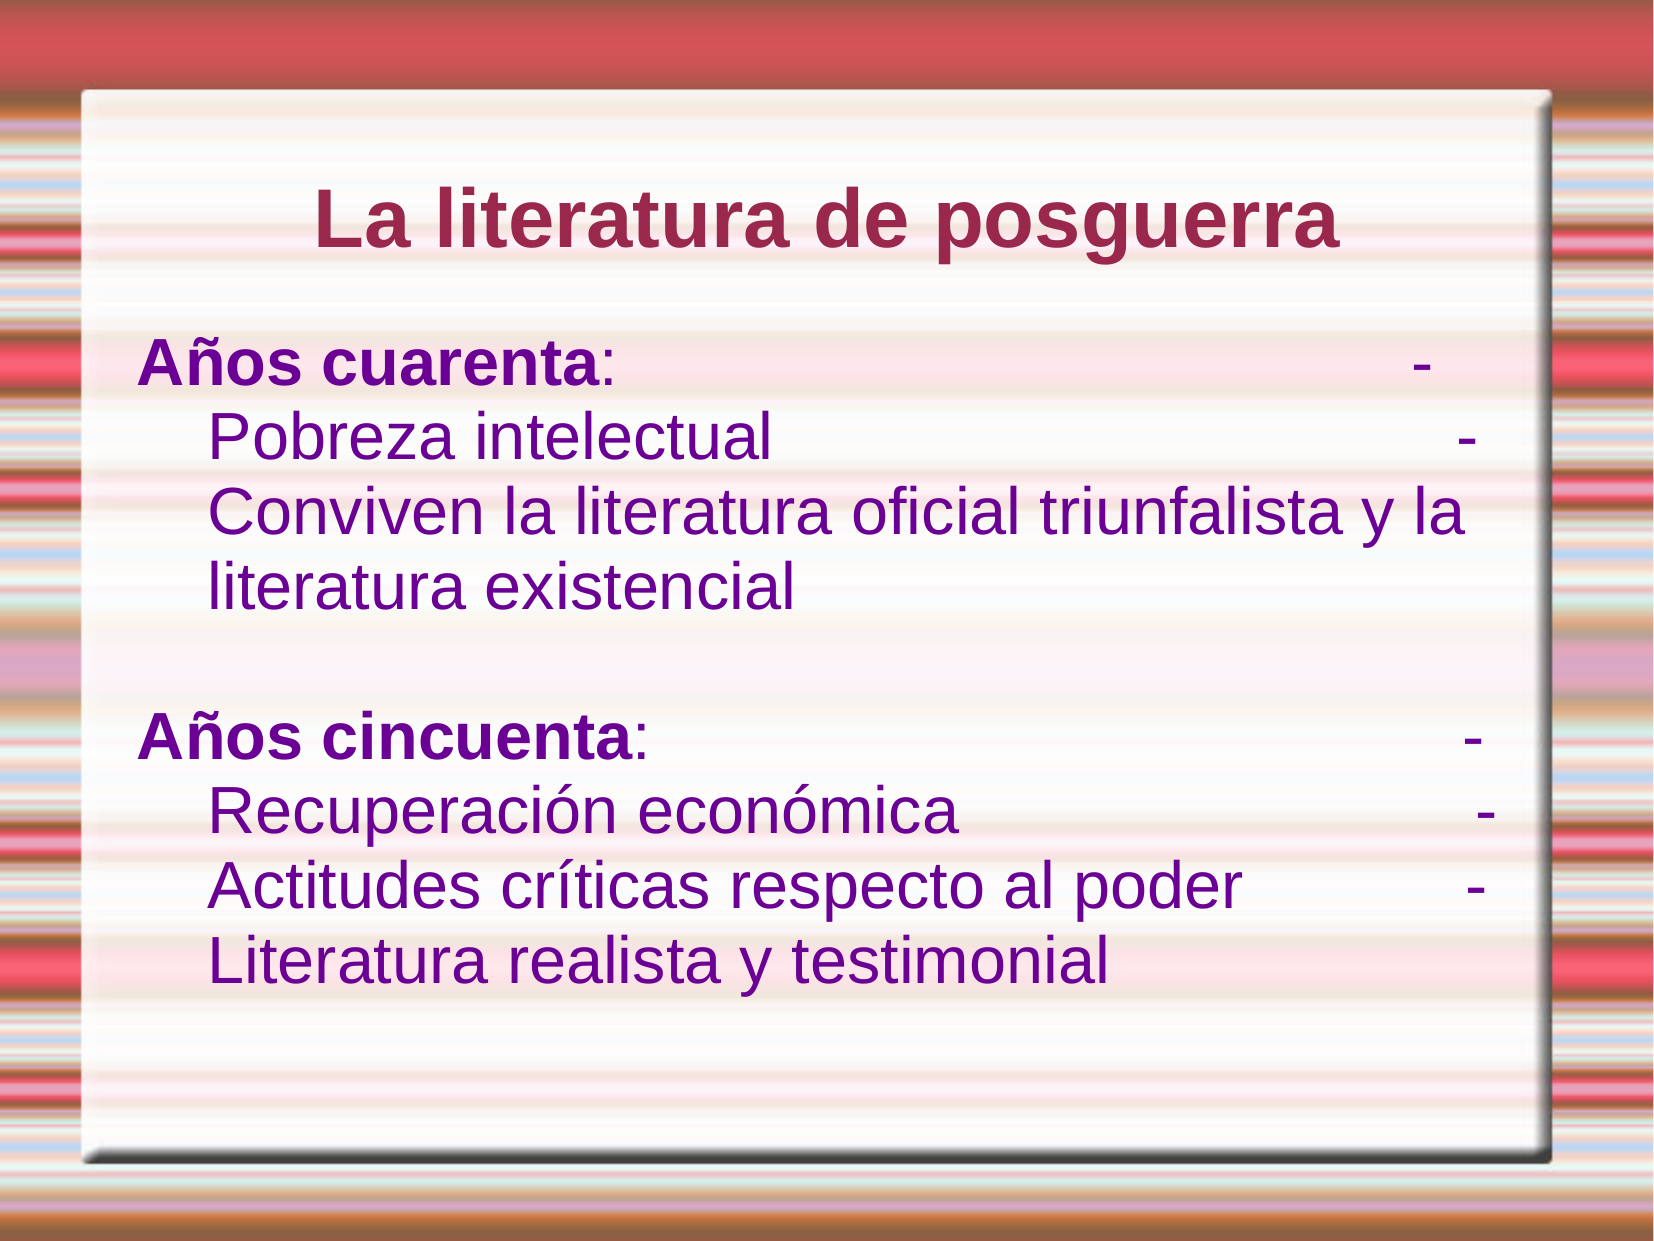

# La literatura de posguerra
Años cuarenta: - Pobreza intelectual - Conviven la literatura oficial triunfalista y la literatura existencial
Años cincuenta: - Recuperación económica - Actitudes críticas respecto al poder - Literatura realista y testimonial